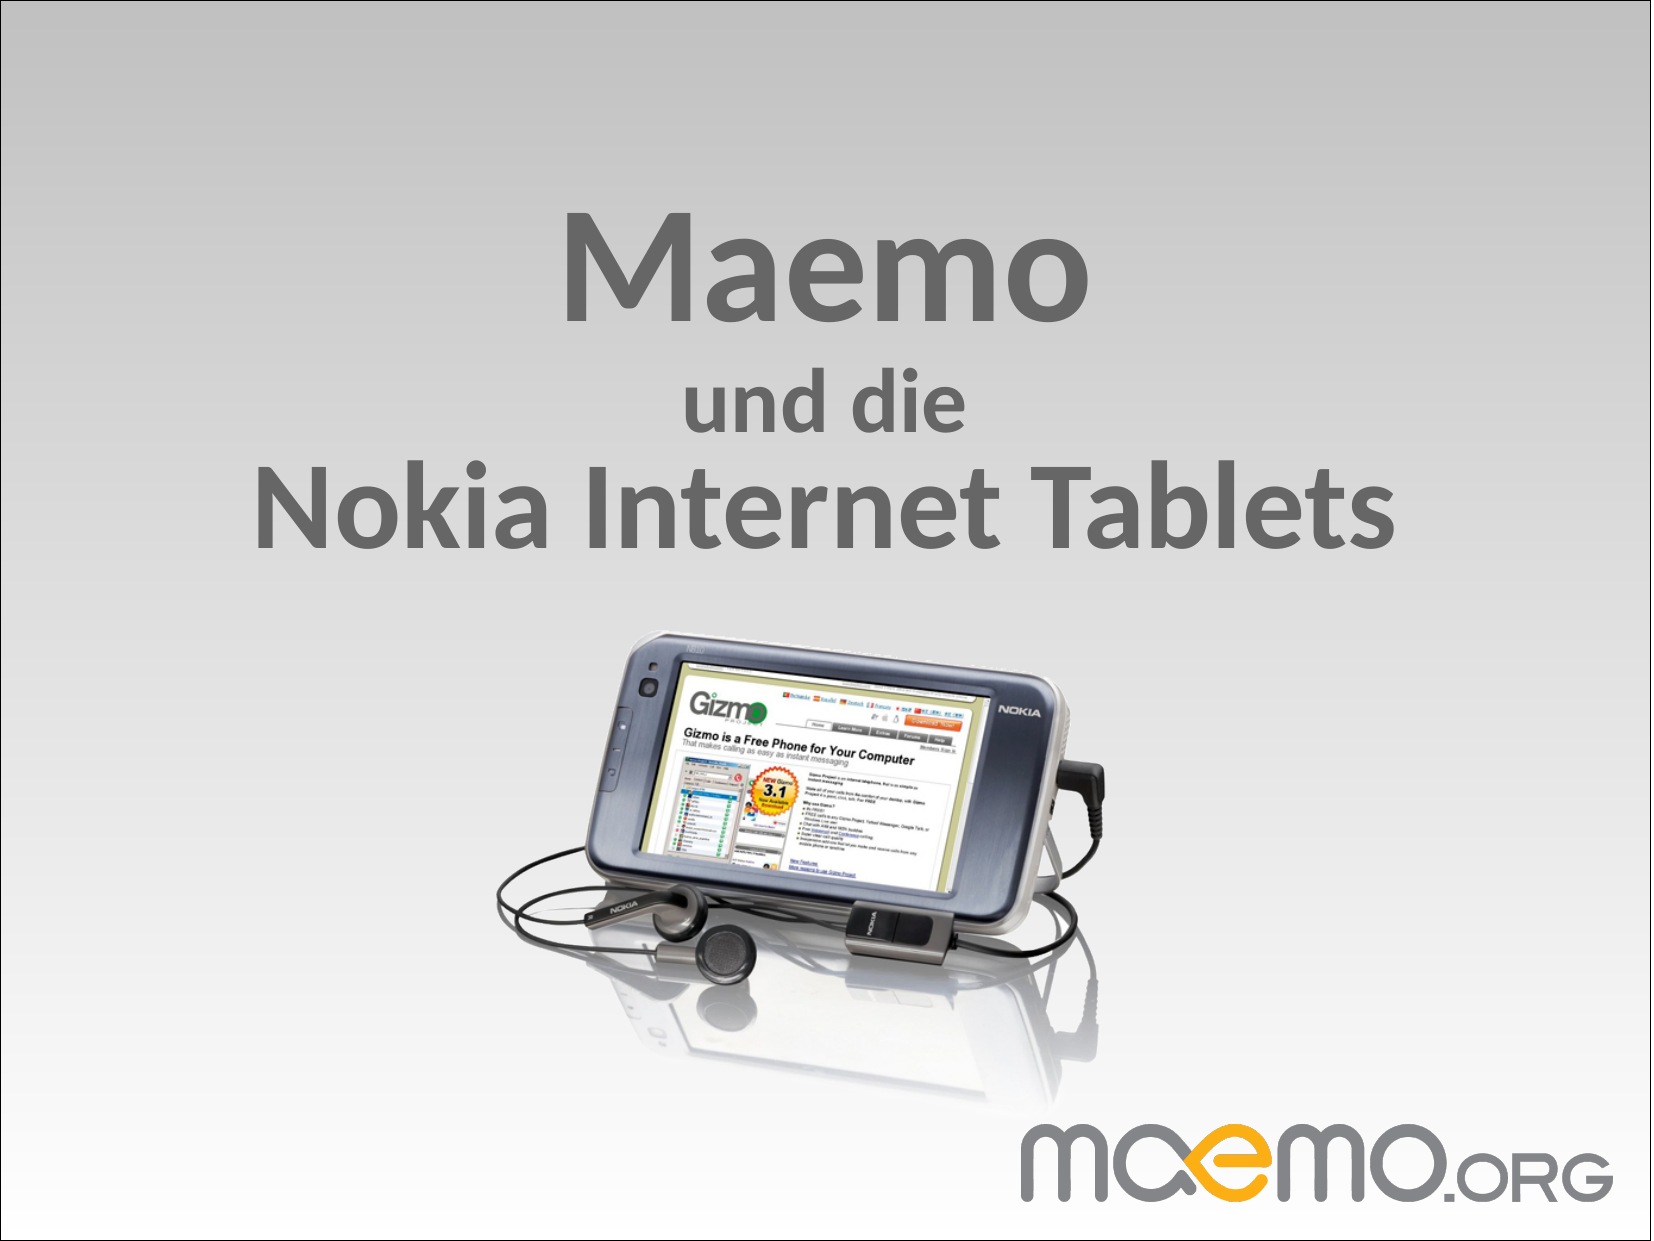

# Maemo und die Nokia Internet Tablets